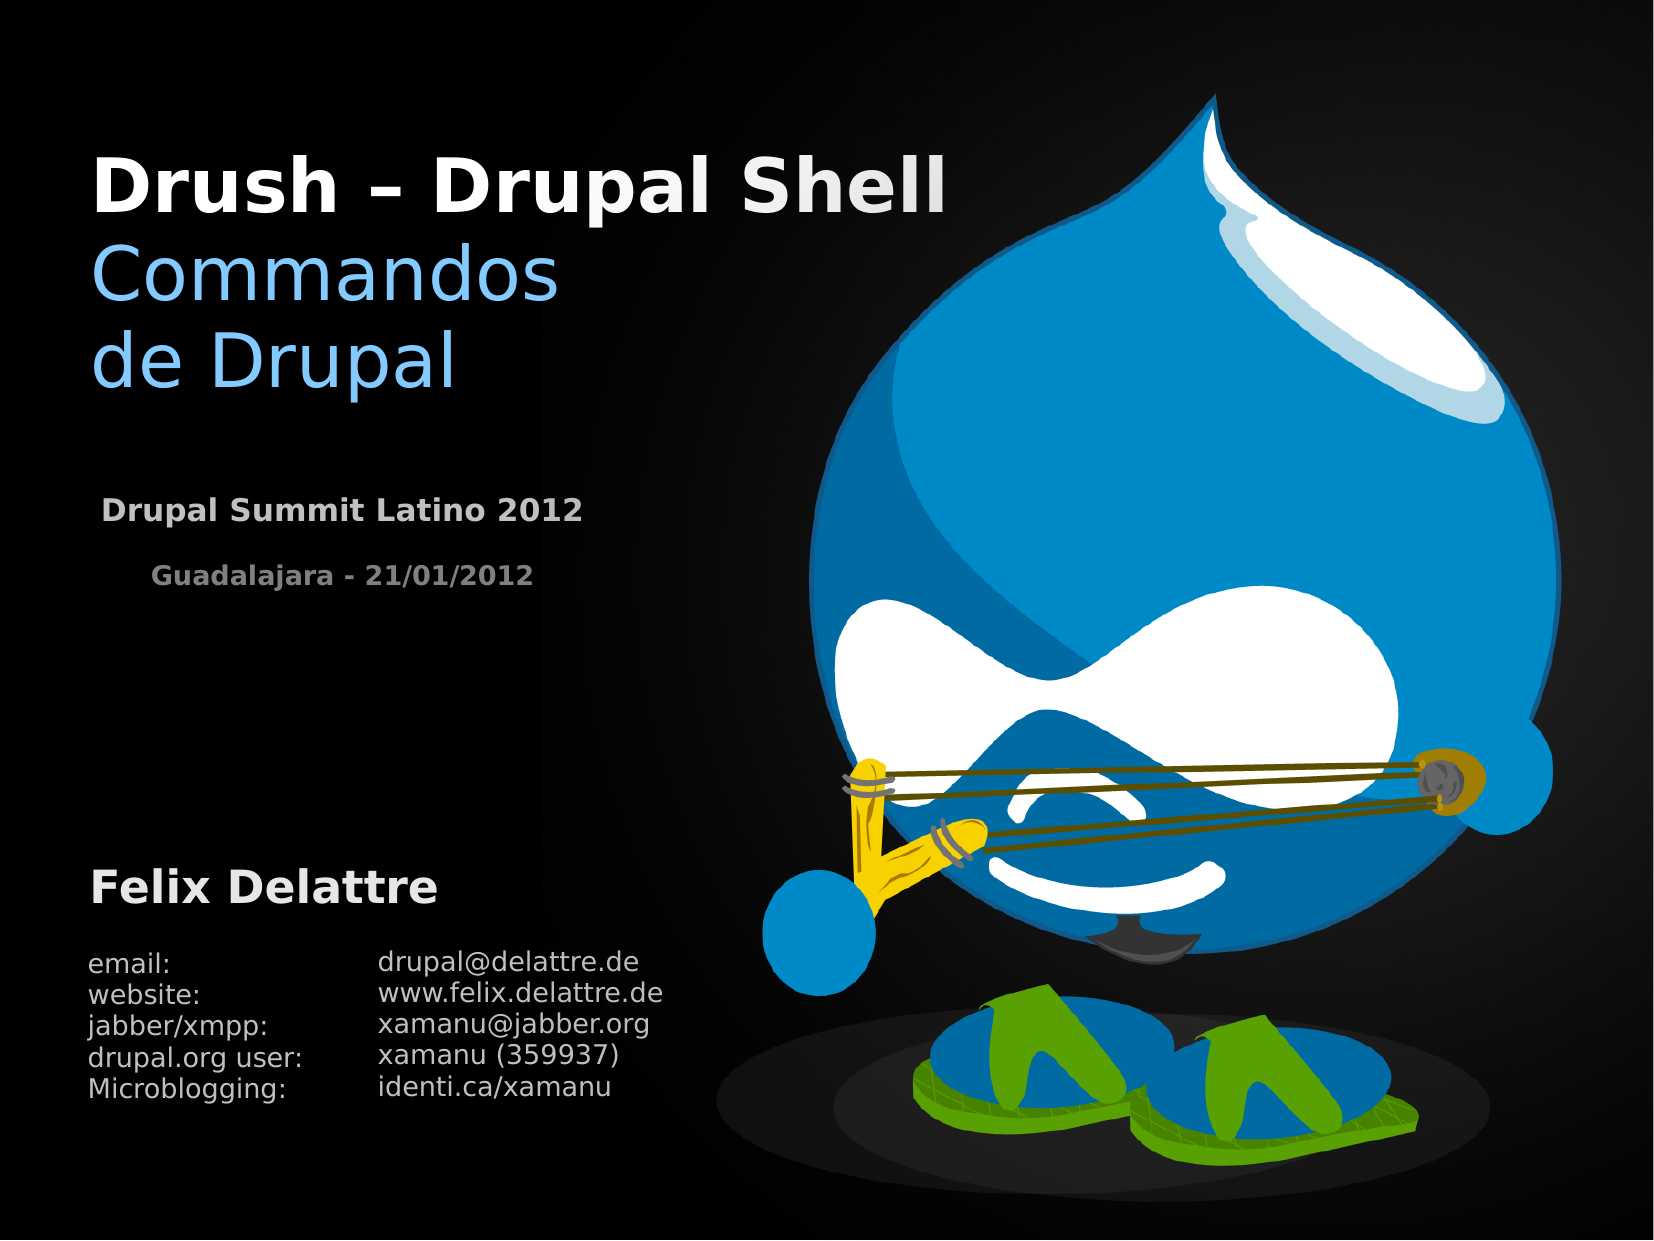

Drush – Drupal Shell
Commandos
de Drupal
Drupal Summit Latino 2012
Guadalajara - 21/01/2012
Felix Delattre
drupal@delattre.de
www.felix.delattre.de
xamanu@jabber.org
xamanu (359937)
identi.ca/xamanu
email:
website:
jabber/xmpp:
drupal.org user:
Microblogging: